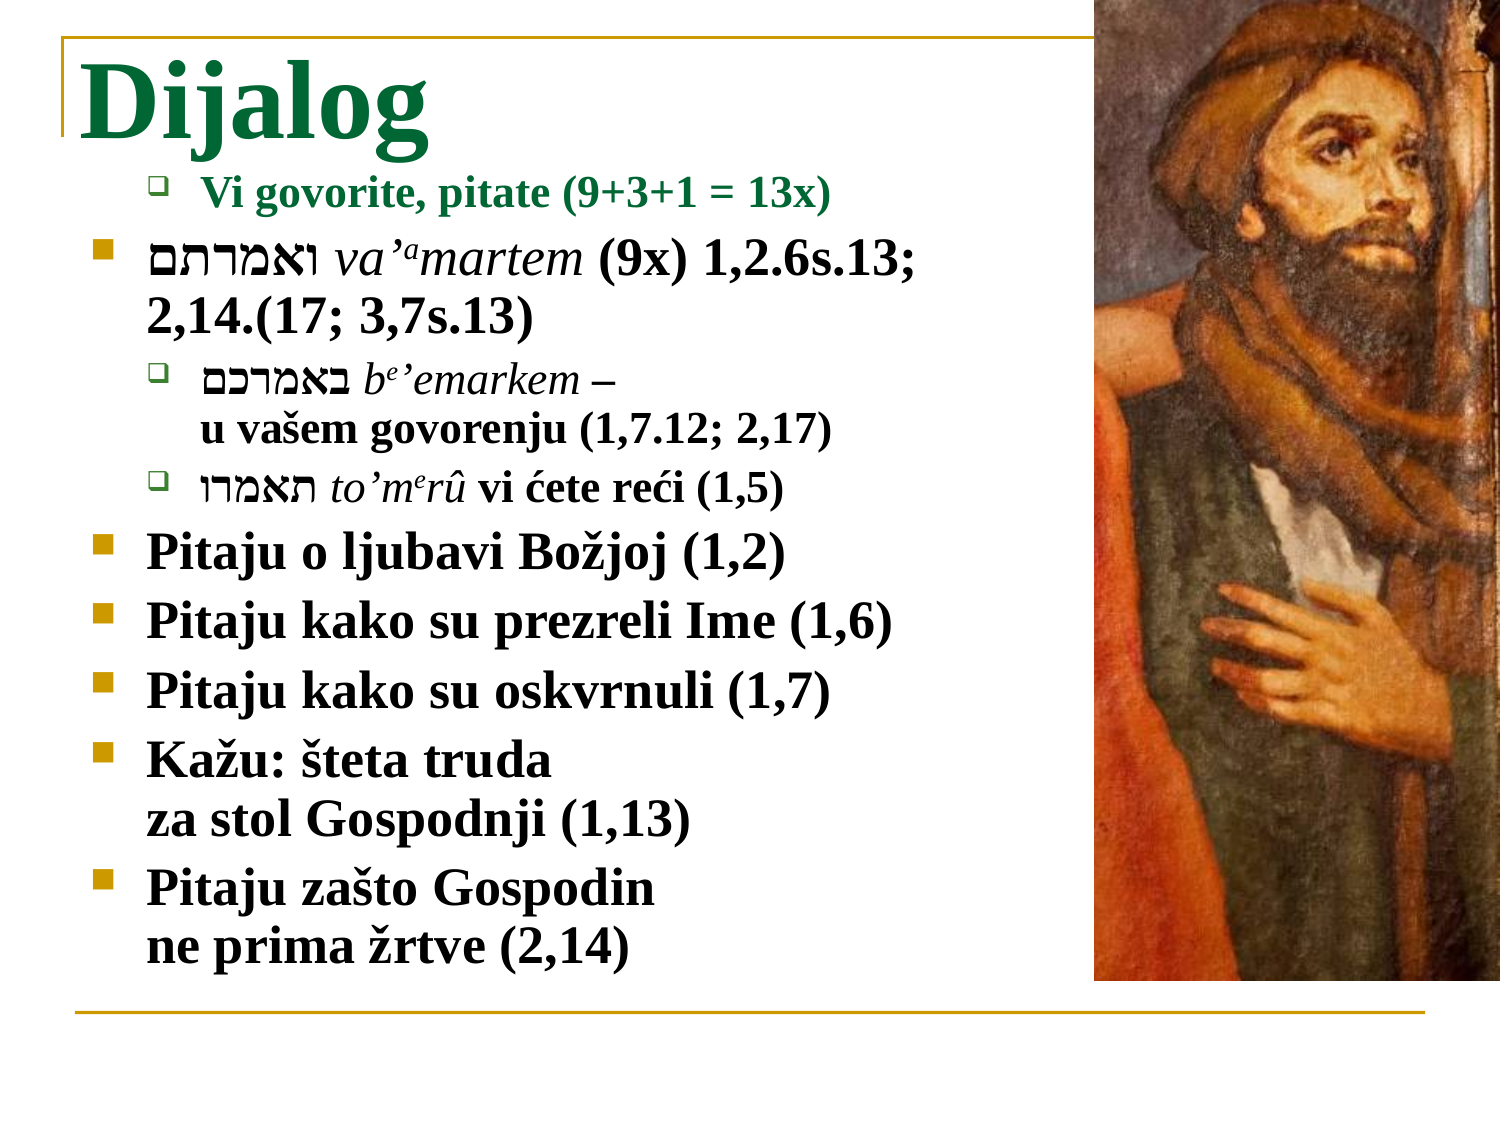

# Dijalog
Vi govorite, pitate (9+3+1 = 13x)
ואמרתם va’amartem (9x) 1,2.6s.13;
2,14.(17; 3,7s.13)
באמרכם be’emarkem –
u vašem govorenju (1,7.12; 2,17)
תאמרו to’merû vi ćete reći (1,5)
Pitaju o ljubavi Božjoj (1,2)
Pitaju kako su prezreli Ime (1,6)
Pitaju kako su oskvrnuli (1,7)
Kažu: šteta truda
za stol Gospodnji (1,13)
Pitaju zašto Gospodin
ne prima žrtve (2,14)